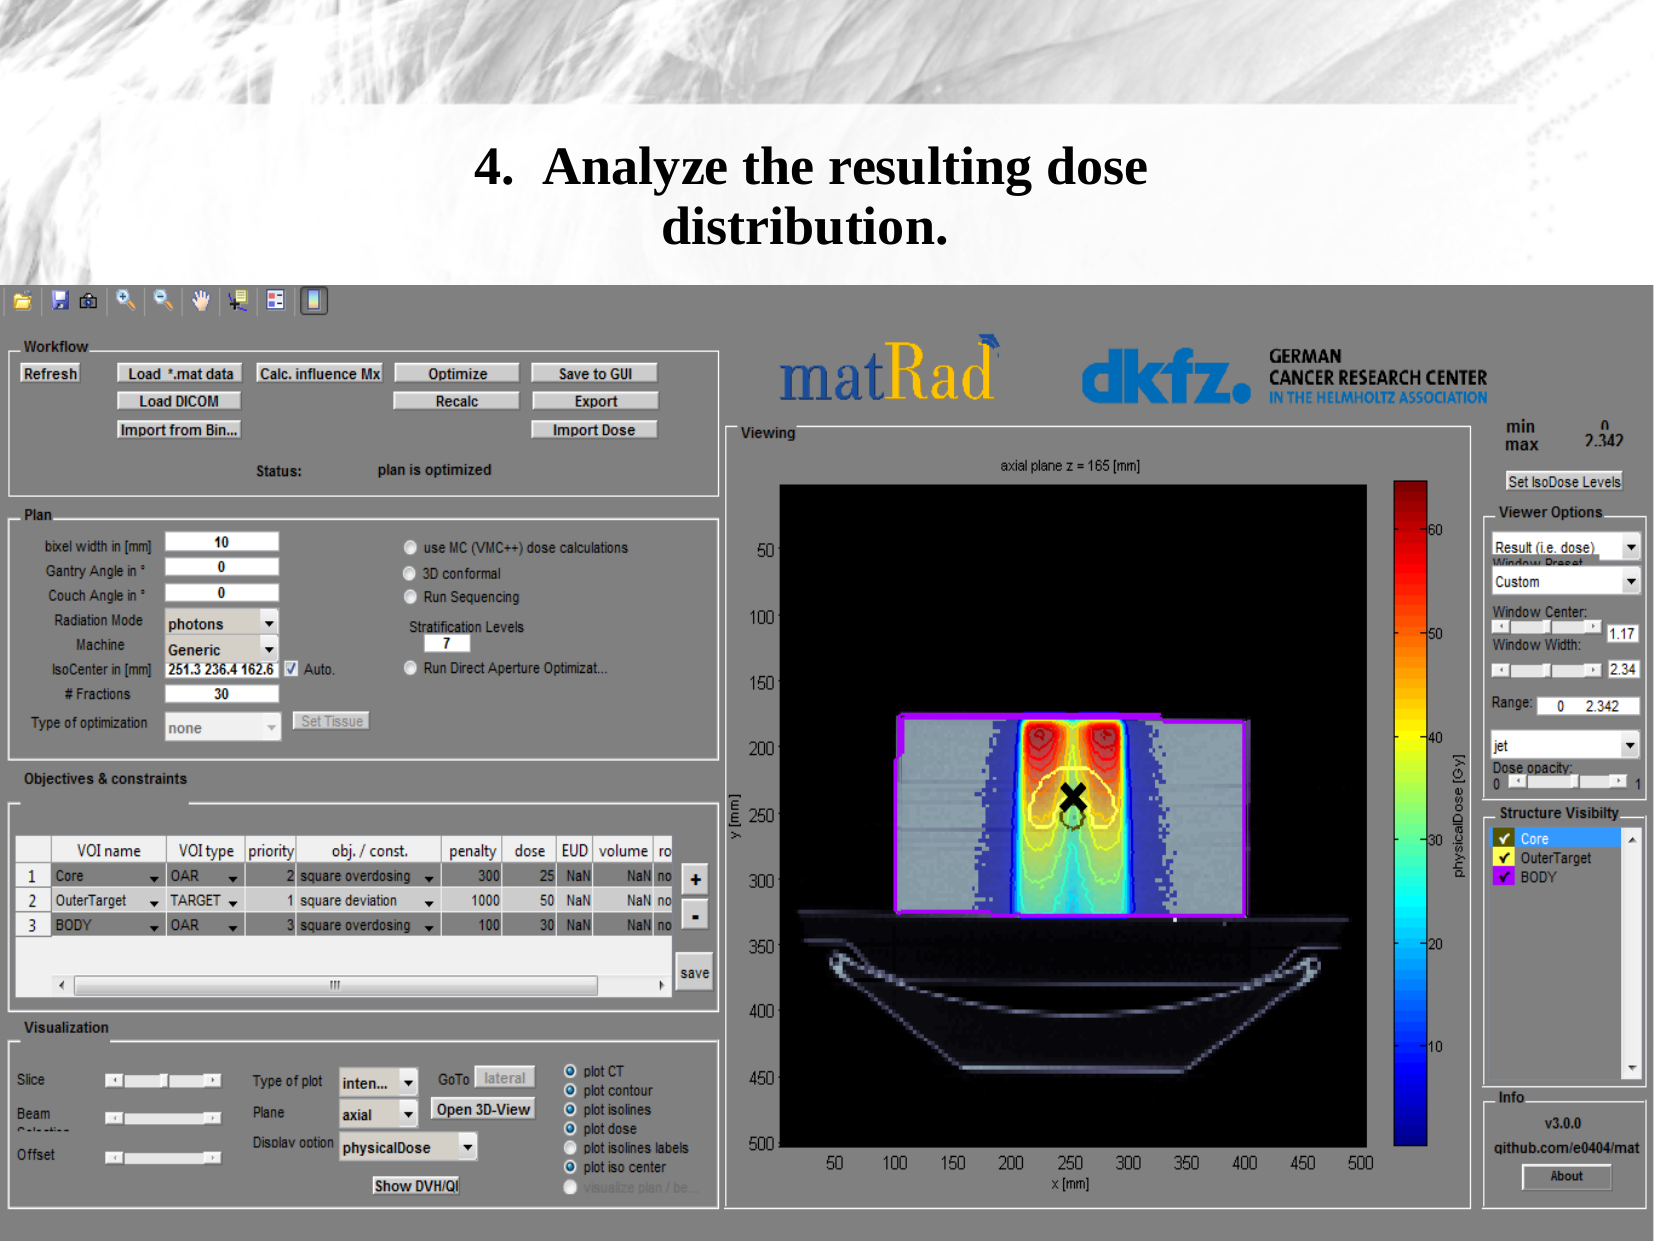

# 4. Analyze the resulting dose distribution.